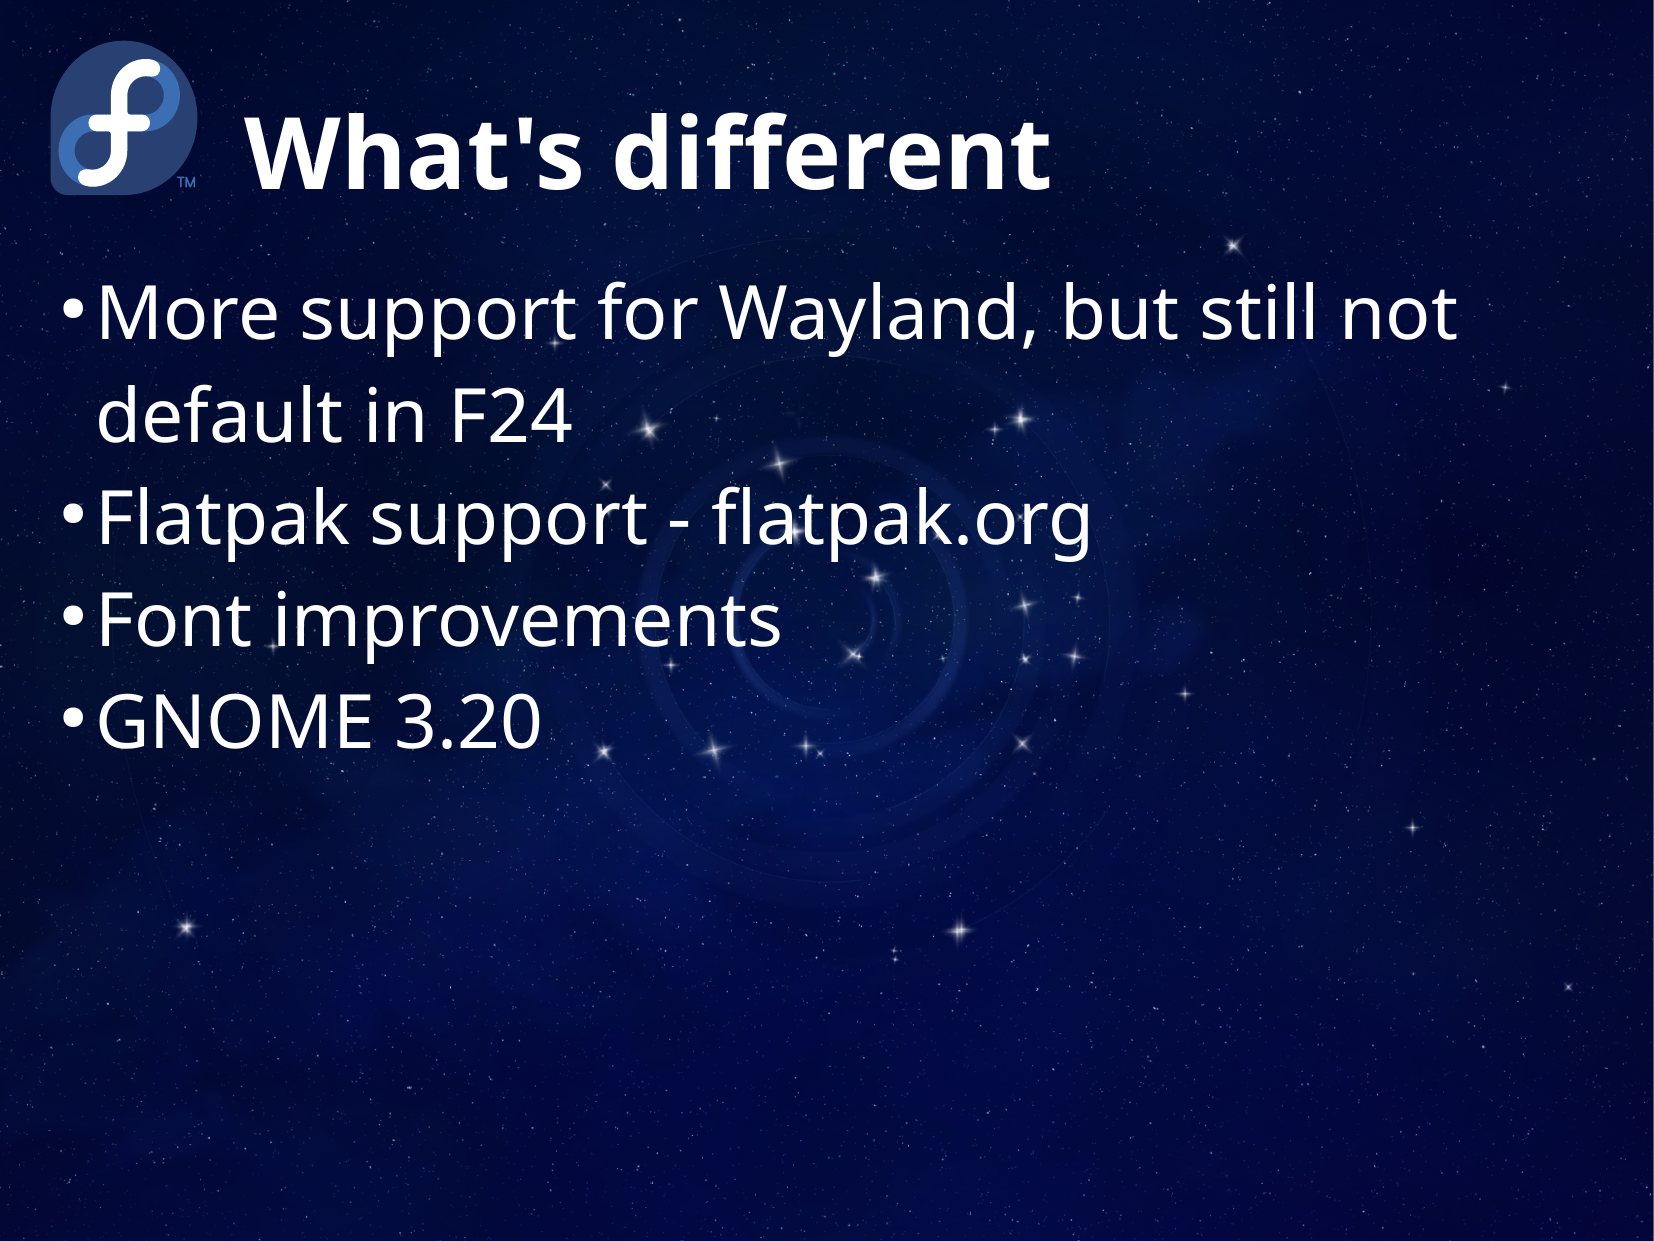

What's different
More support for Wayland, but still not default in F24
Flatpak support - flatpak.org
Font improvements
GNOME 3.20